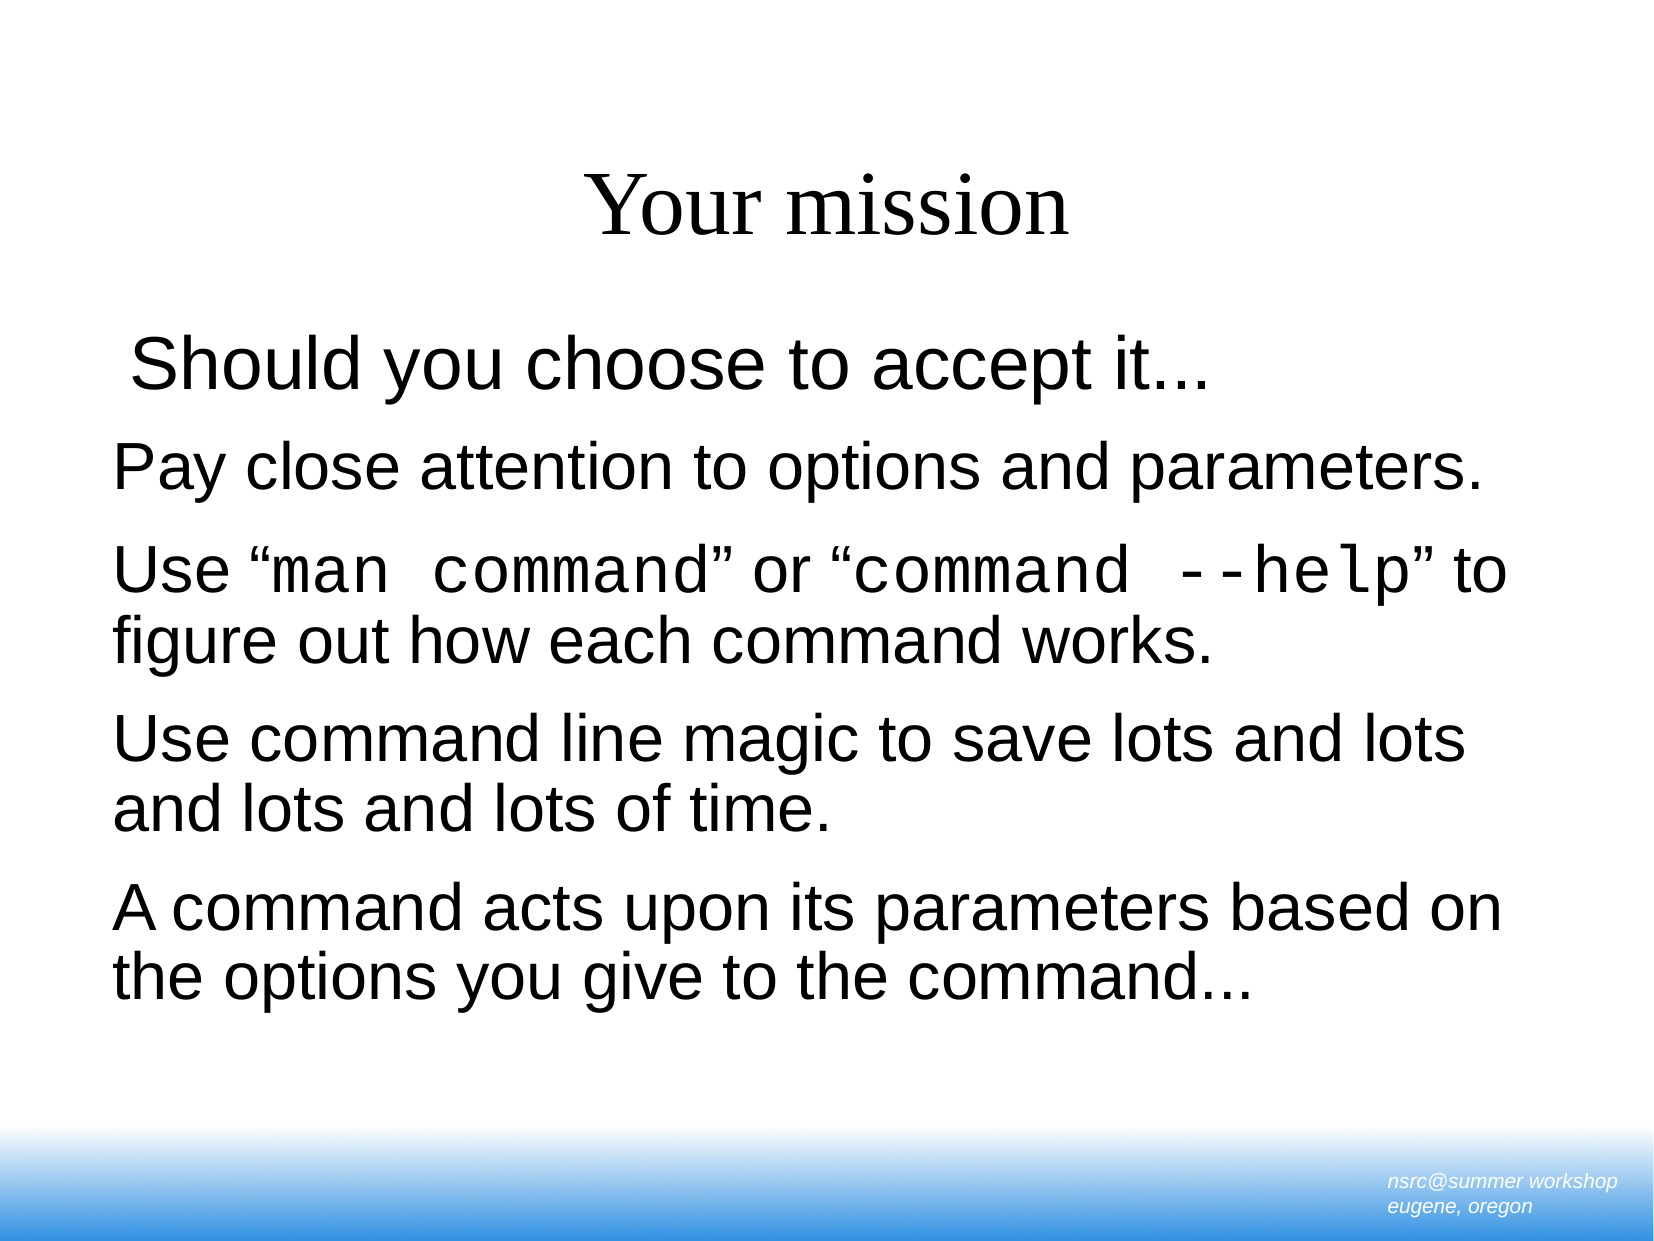

# Your mission
Should you choose to accept it...
Pay close attention to options and parameters.
Use “man command” or “command --help” to figure out how each command works.
Use command line magic to save lots and lots and lots and lots of time.
A command acts upon its parameters based on the options you give to the command...
nsrc@summer workshop
eugene, oregon